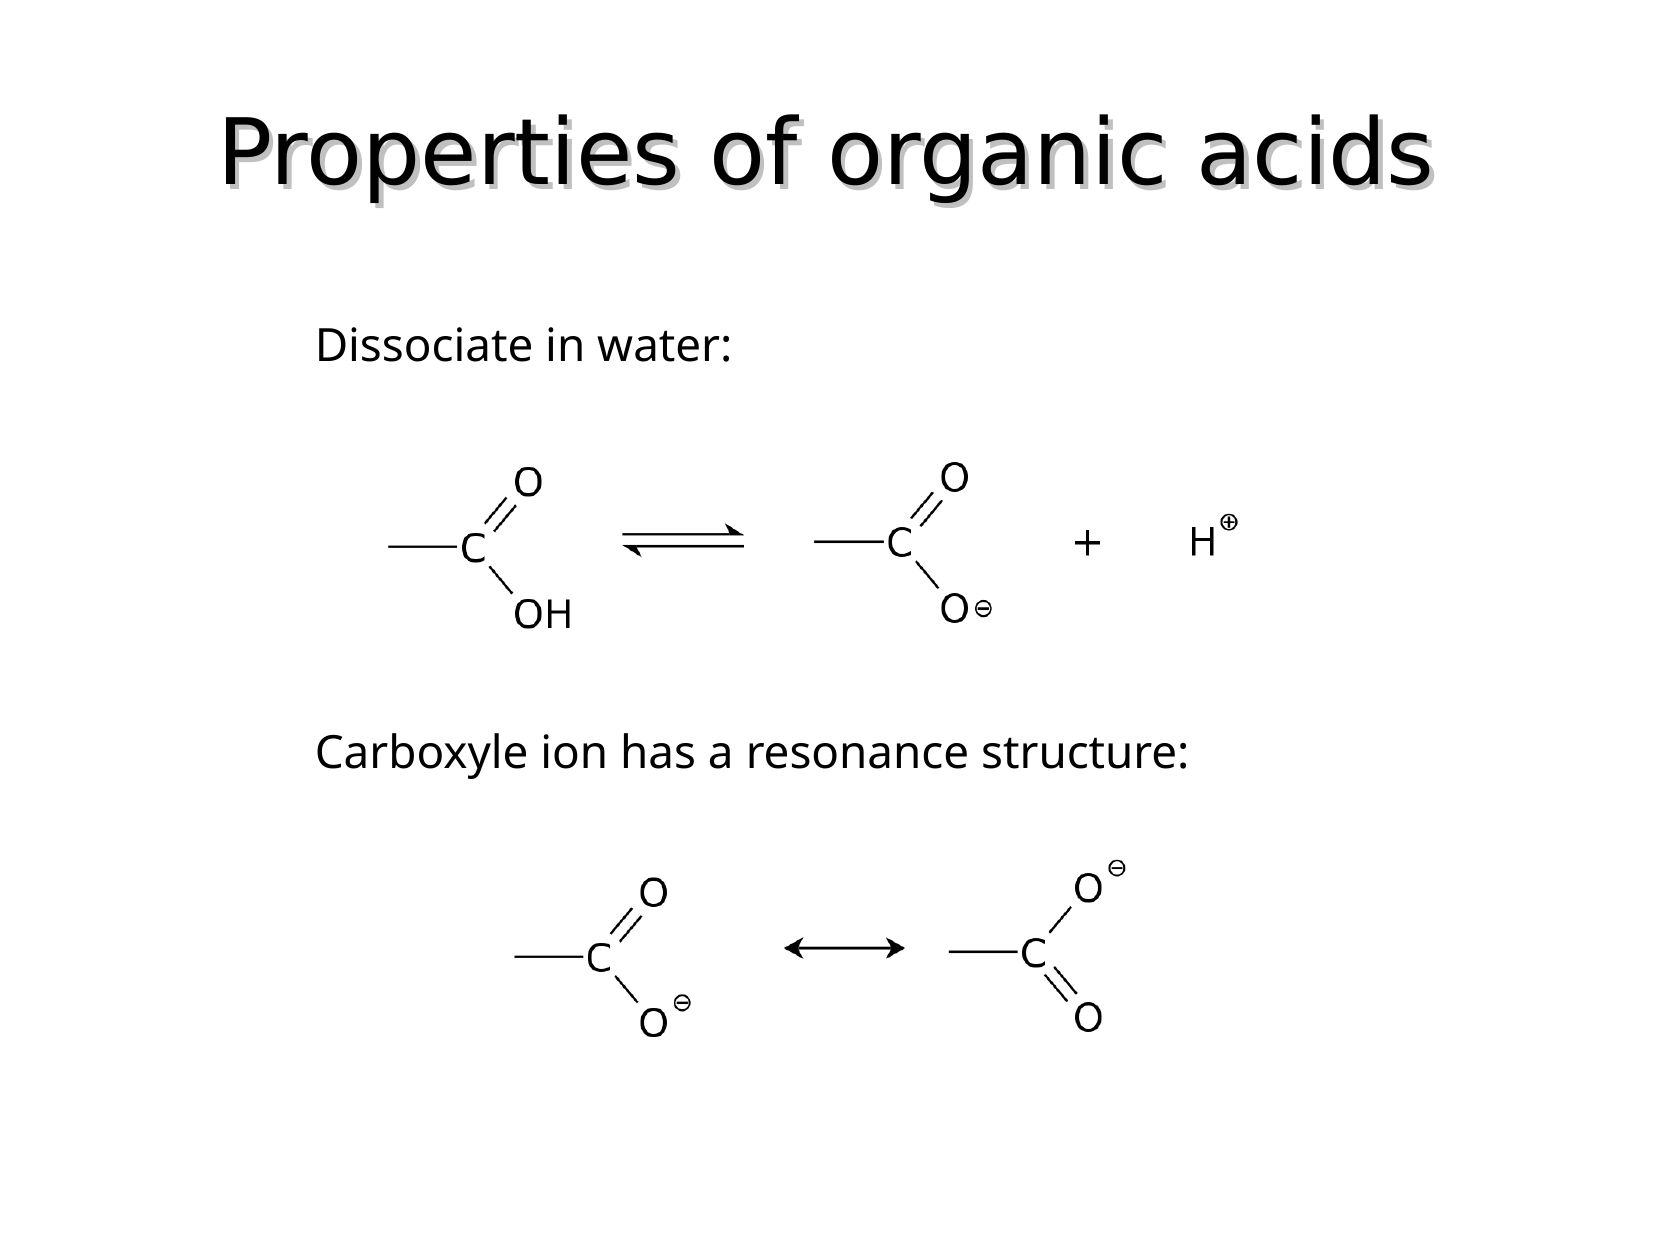

# Properties of organic acids
Dissociate in water:
Carboxyle ion has a resonance structure: